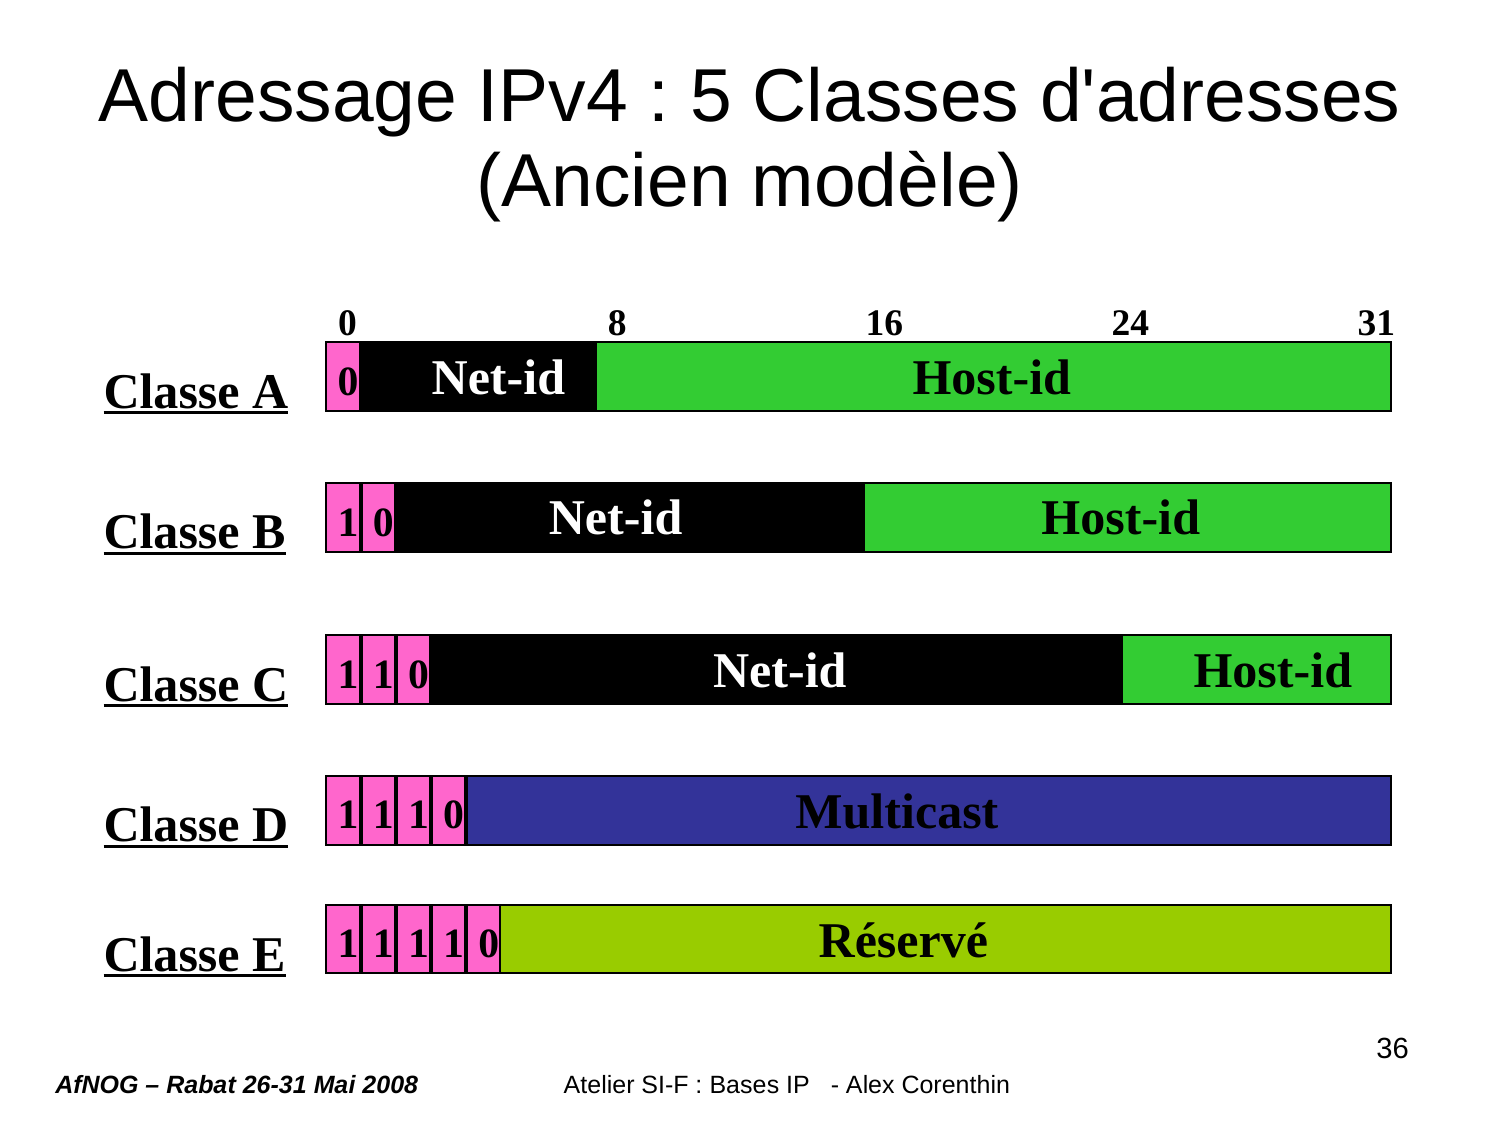

# Adressage IPv4 : 5 Classes d'adresses (Ancien modèle)‏
0
8
16
24
31
Net-id
Host-id
0
Classe A
Net-id
Host-id
1
0
Classe B
Net-id
Host-id
1
1
0
Classe C
Multicast
1
1
1
0
Classe D
Réservé
1
1
1
1
0
Classe E
36